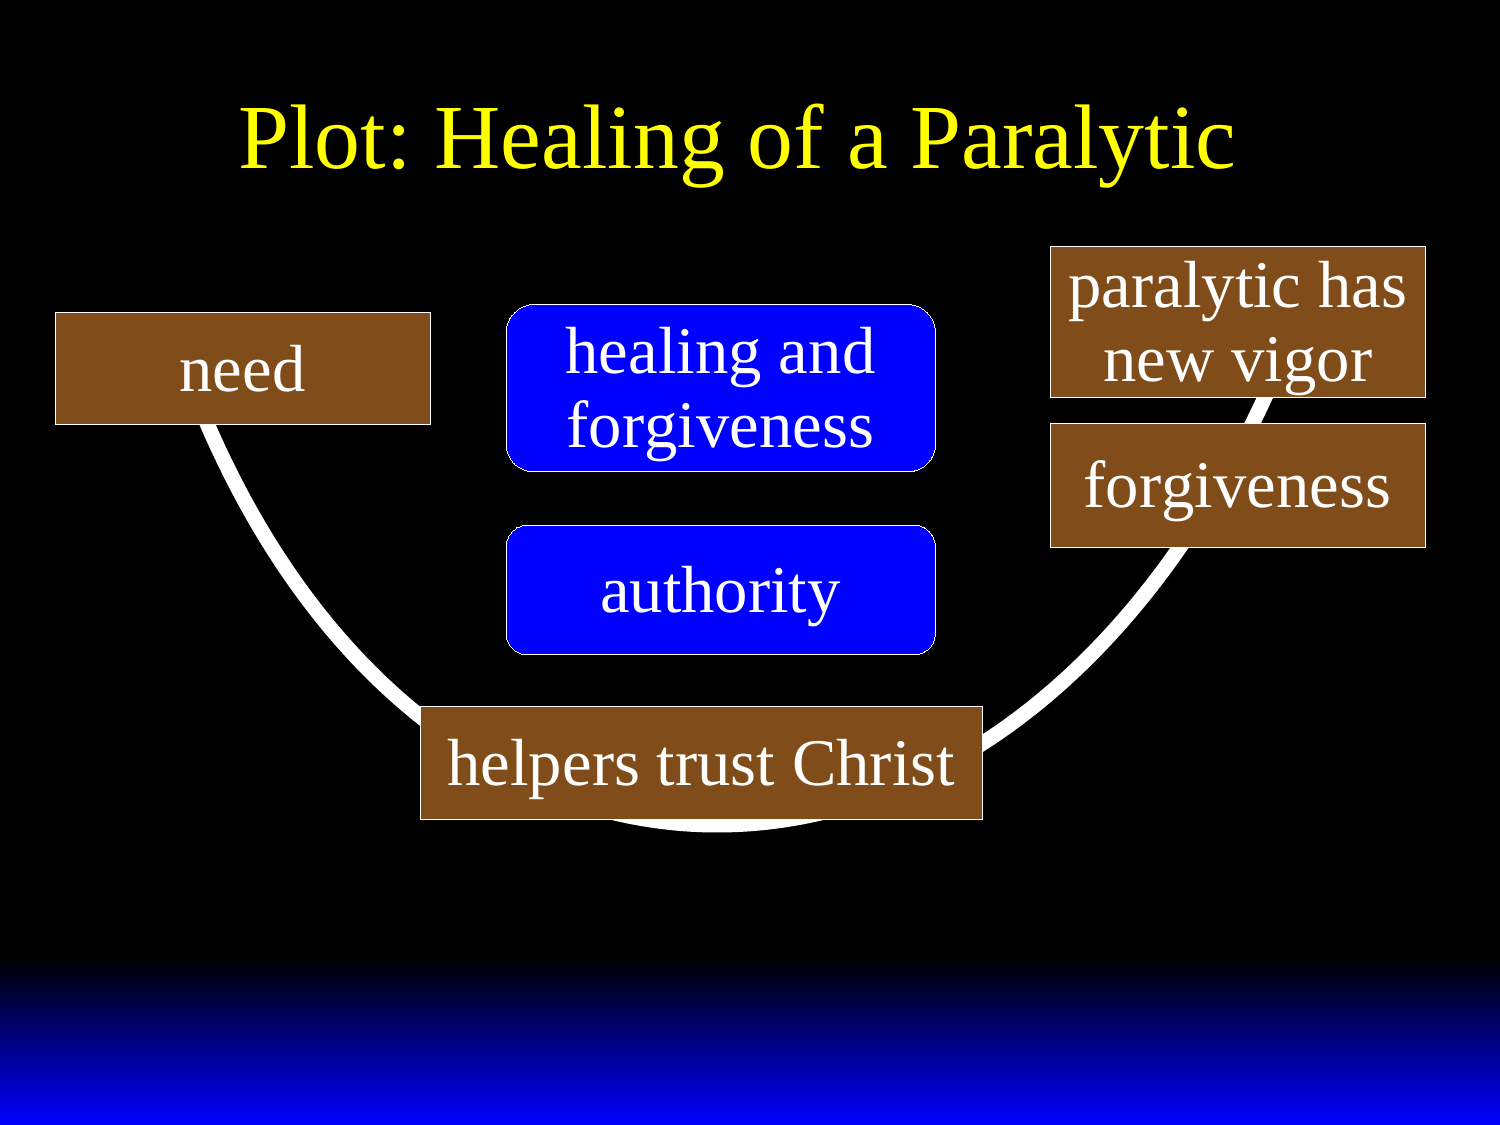

# Plot: Healing of a Paralytic
paralytic has
new vigor
healing and
forgiveness
need
forgiveness
authority
helpers trust Christ